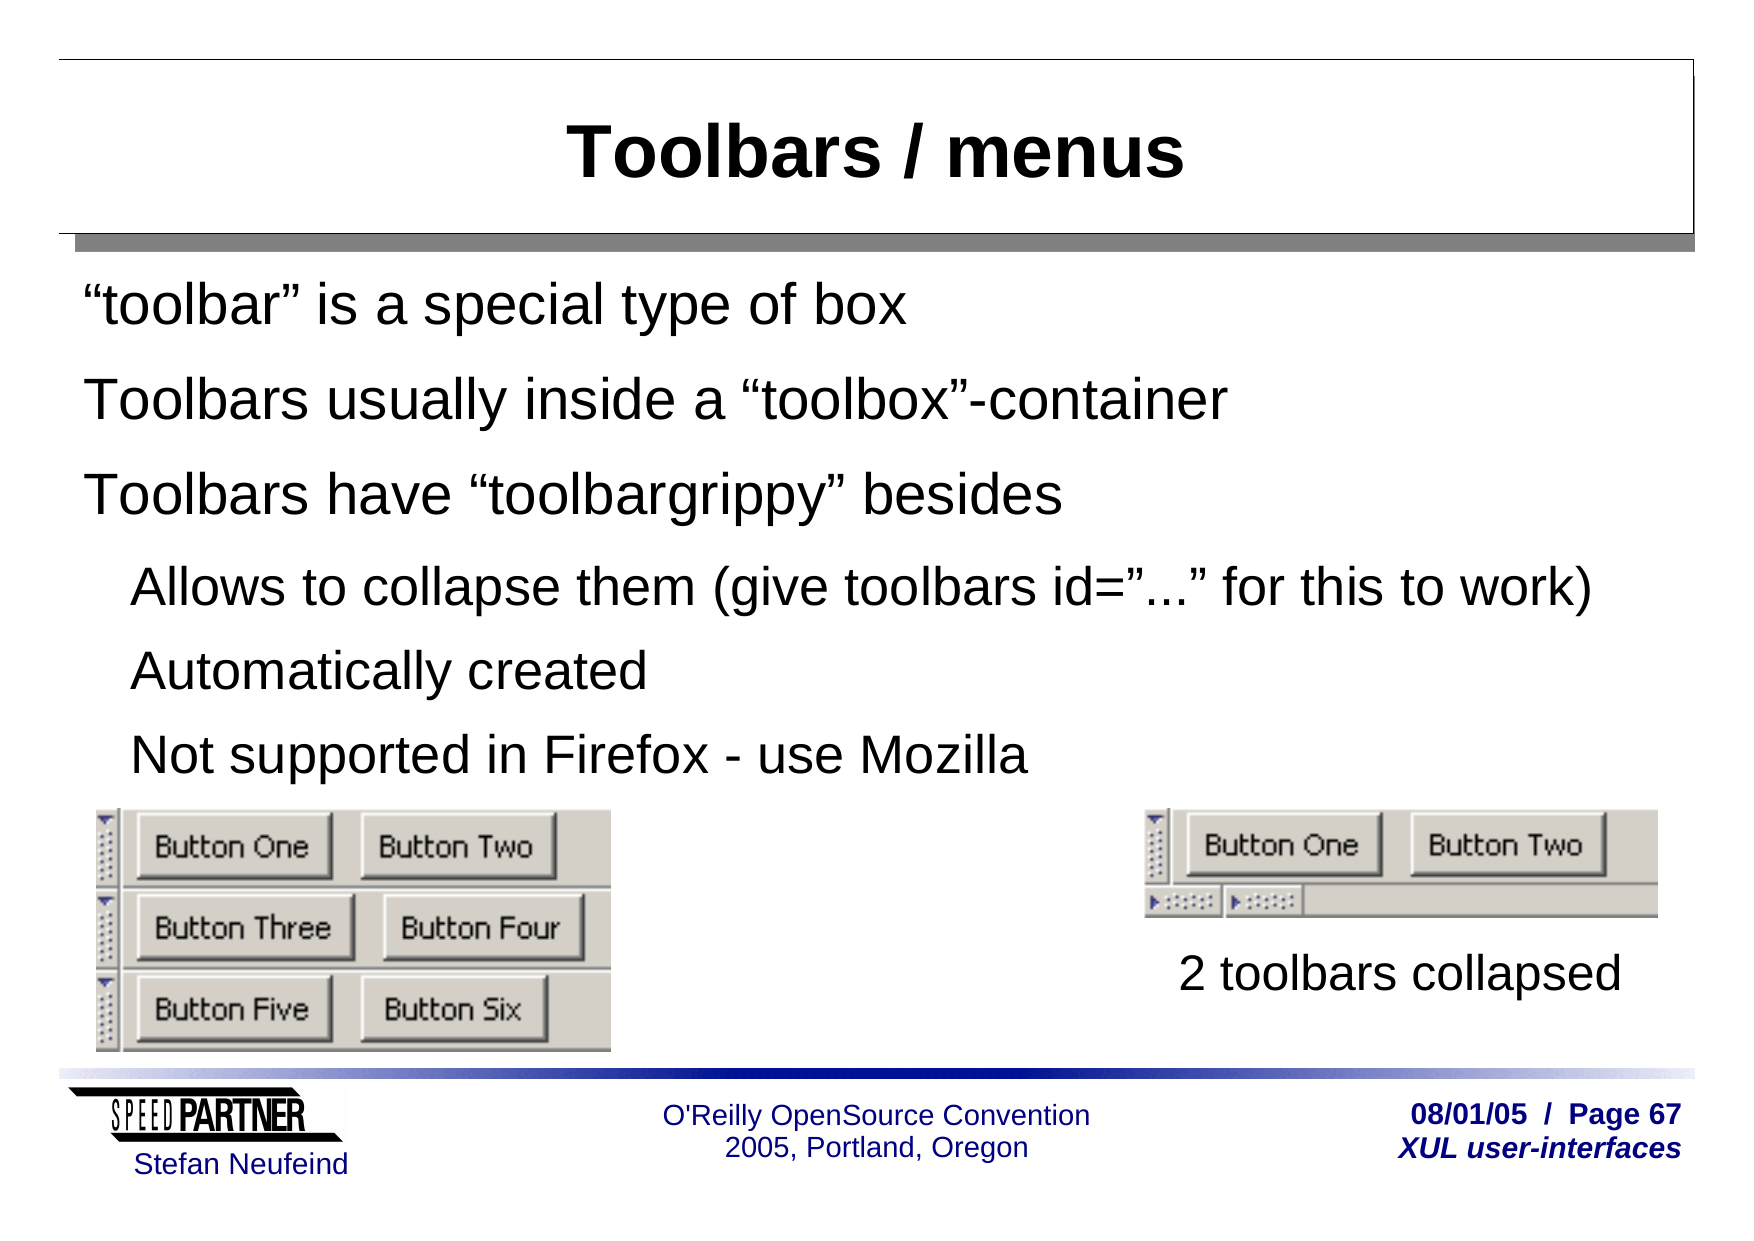

# Toolbars / menus
“toolbar” is a special type of box
Toolbars usually inside a “toolbox”-container
Toolbars have “toolbargrippy” besides
Allows to collapse them (give toolbars id=”...” for this to work)
Automatically created
Not supported in Firefox - use Mozilla
2 toolbars collapsed